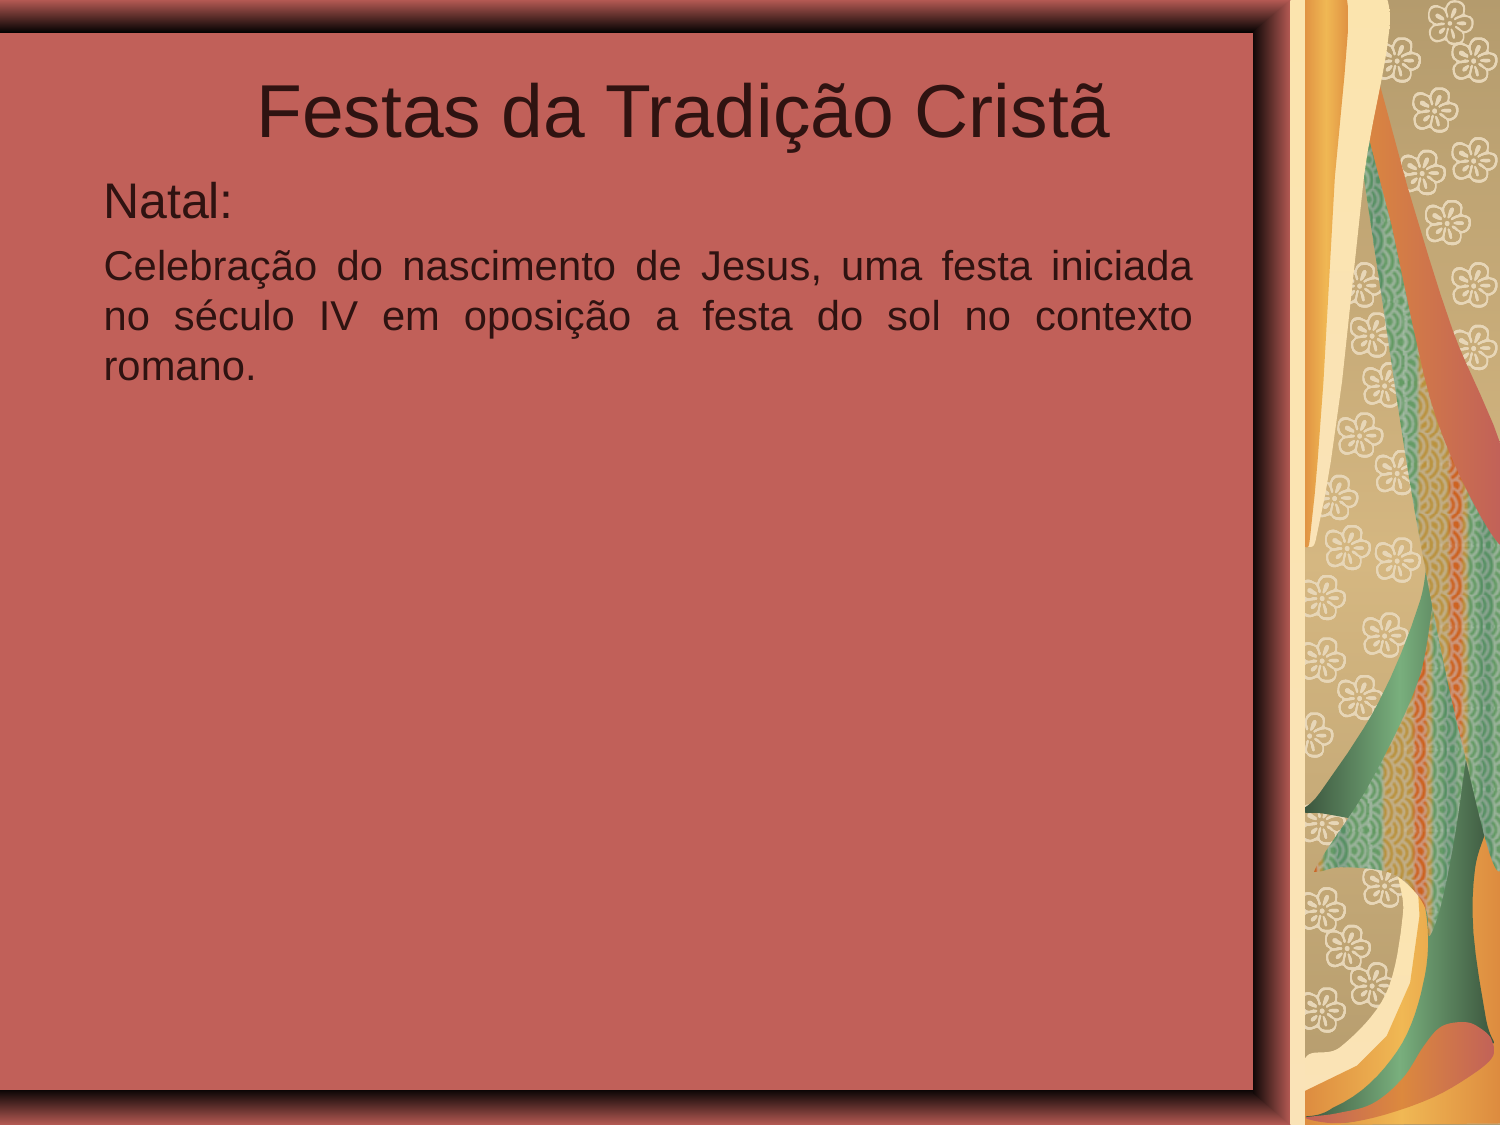

# Festas da Tradição Cristã
Natal:
Celebração do nascimento de Jesus, uma festa iniciada no século IV em oposição a festa do sol no contexto romano.